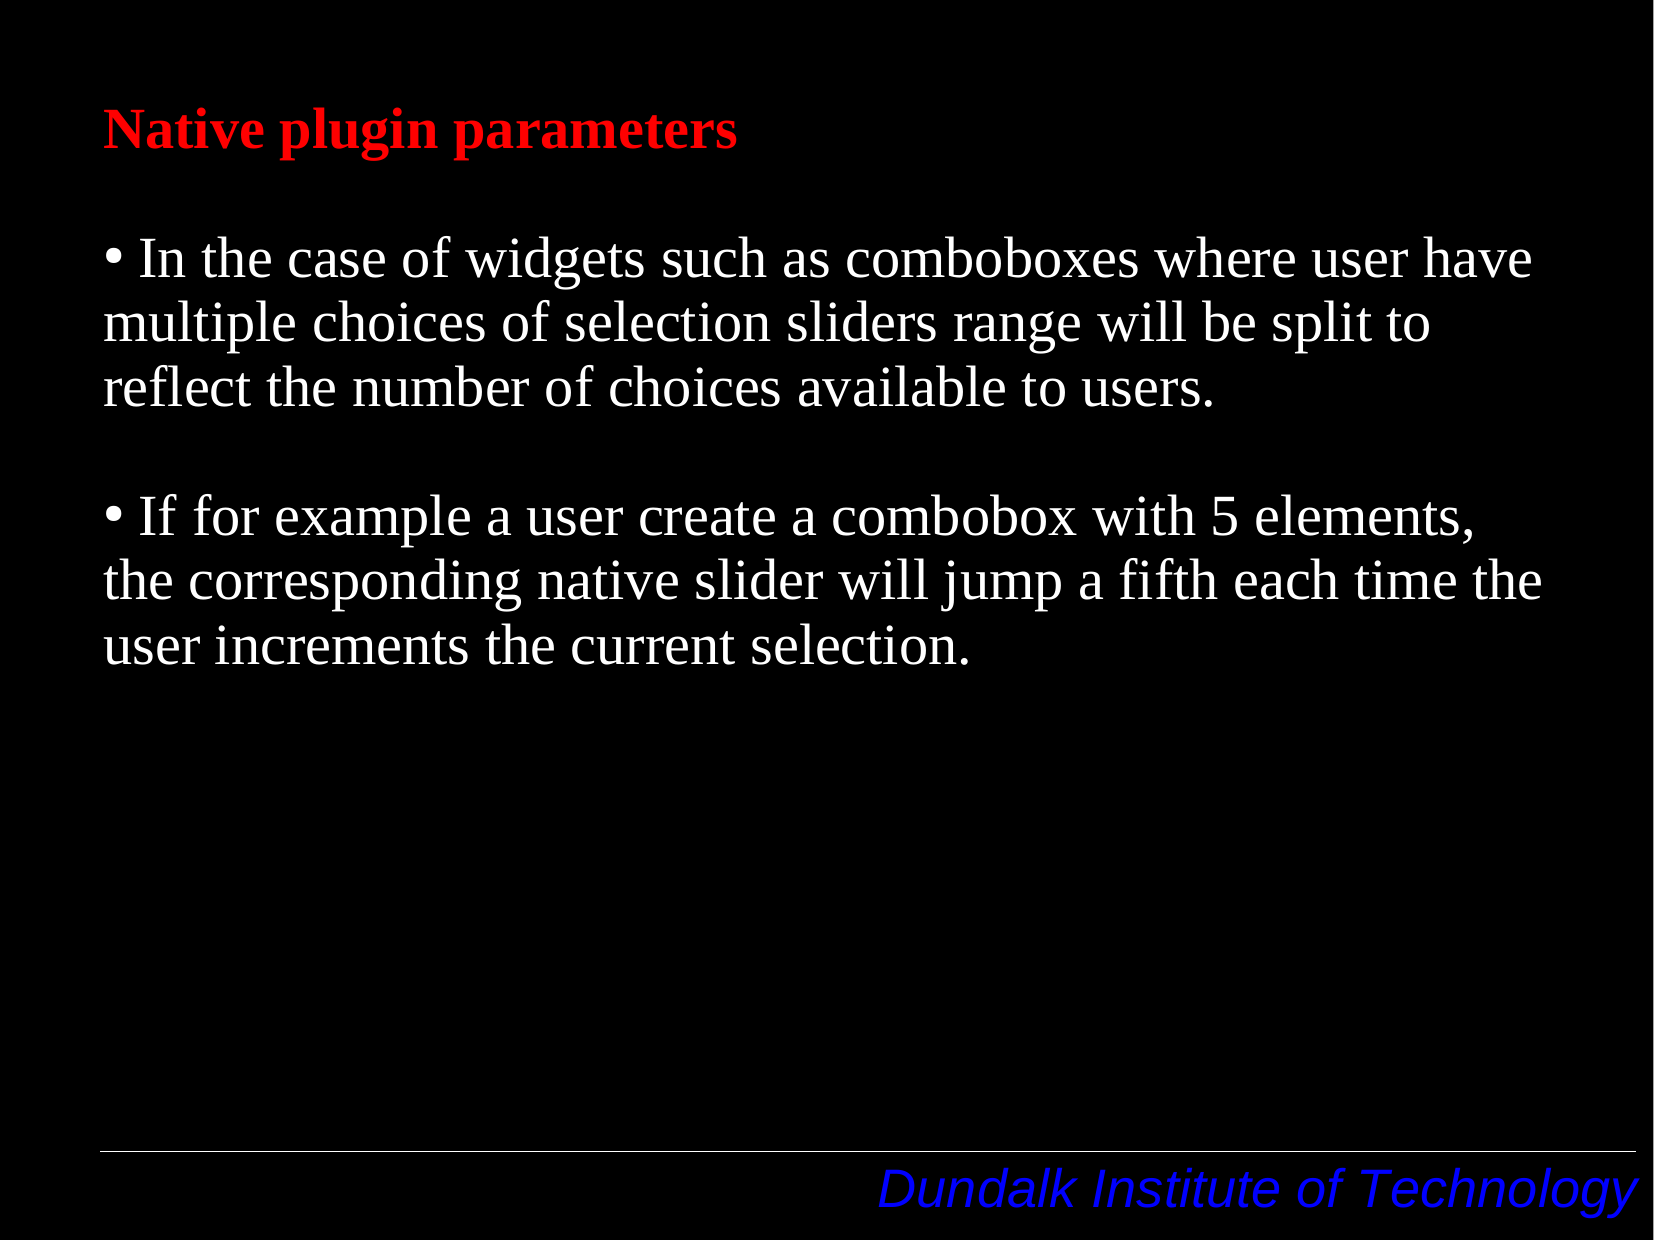

Native plugin parameters
 In the case of widgets such as comboboxes where user have multiple choices of selection sliders range will be split to reflect the number of choices available to users.
 If for example a user create a combobox with 5 elements, the corresponding native slider will jump a fifth each time the user increments the current selection.
Dundalk Institute of Technology